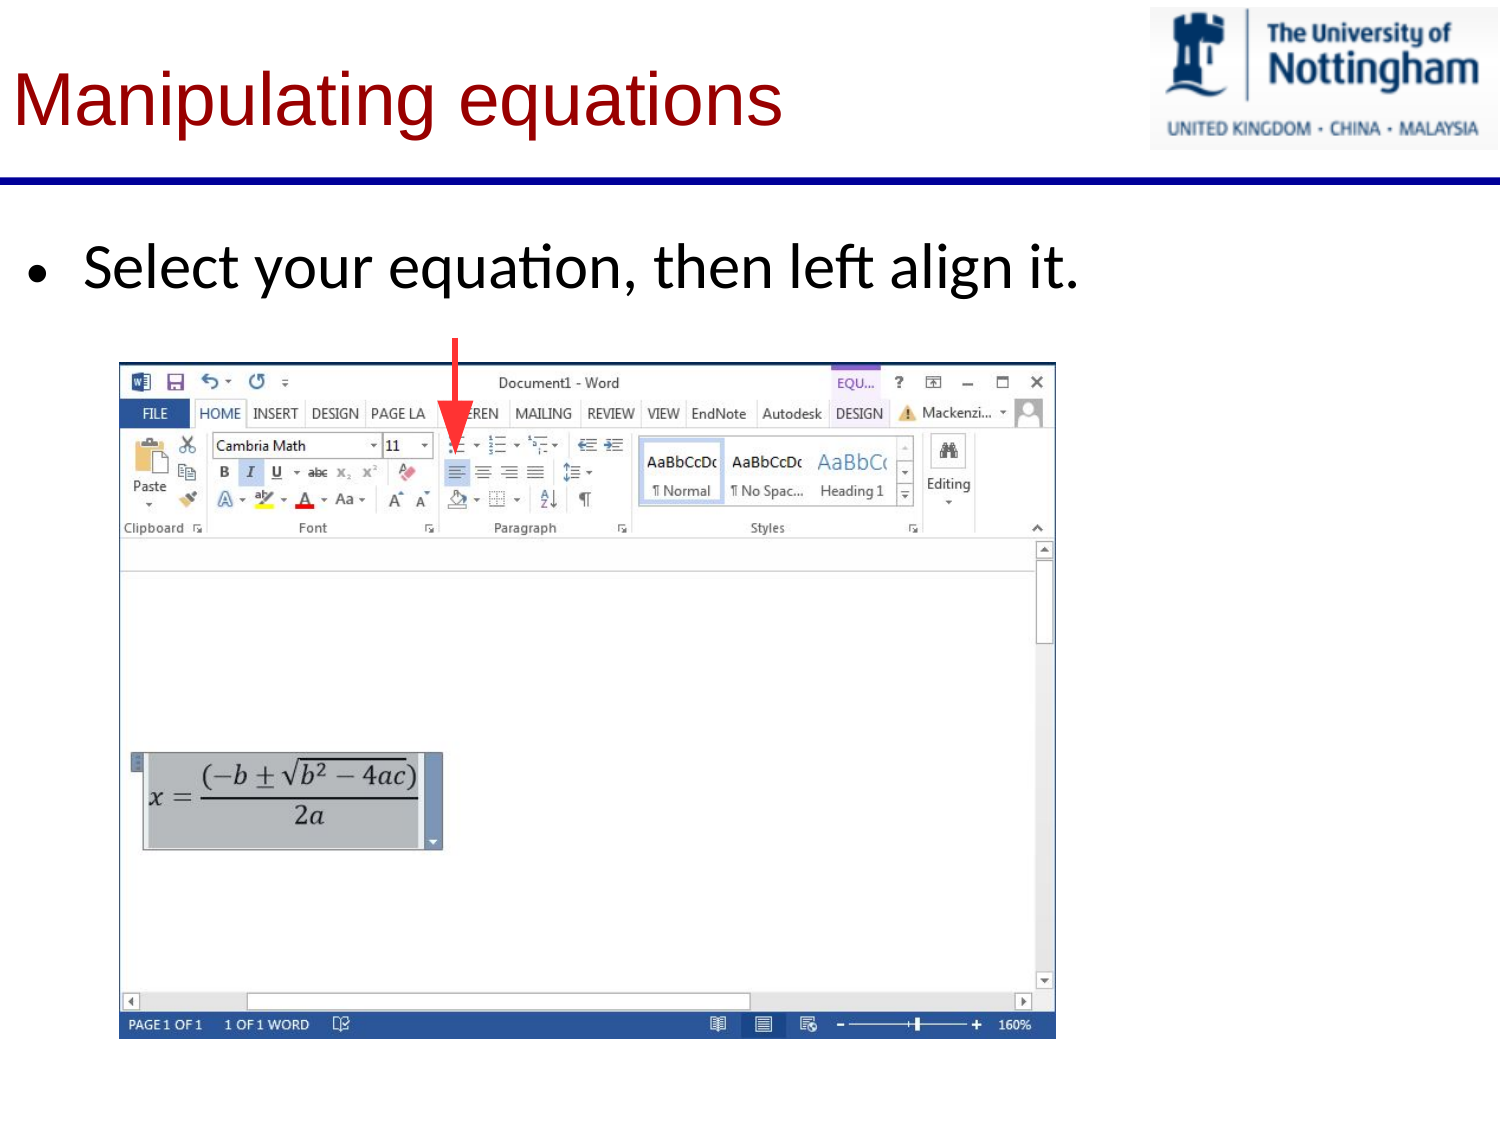

# Manipulating equations
Select your equation, then left align it.